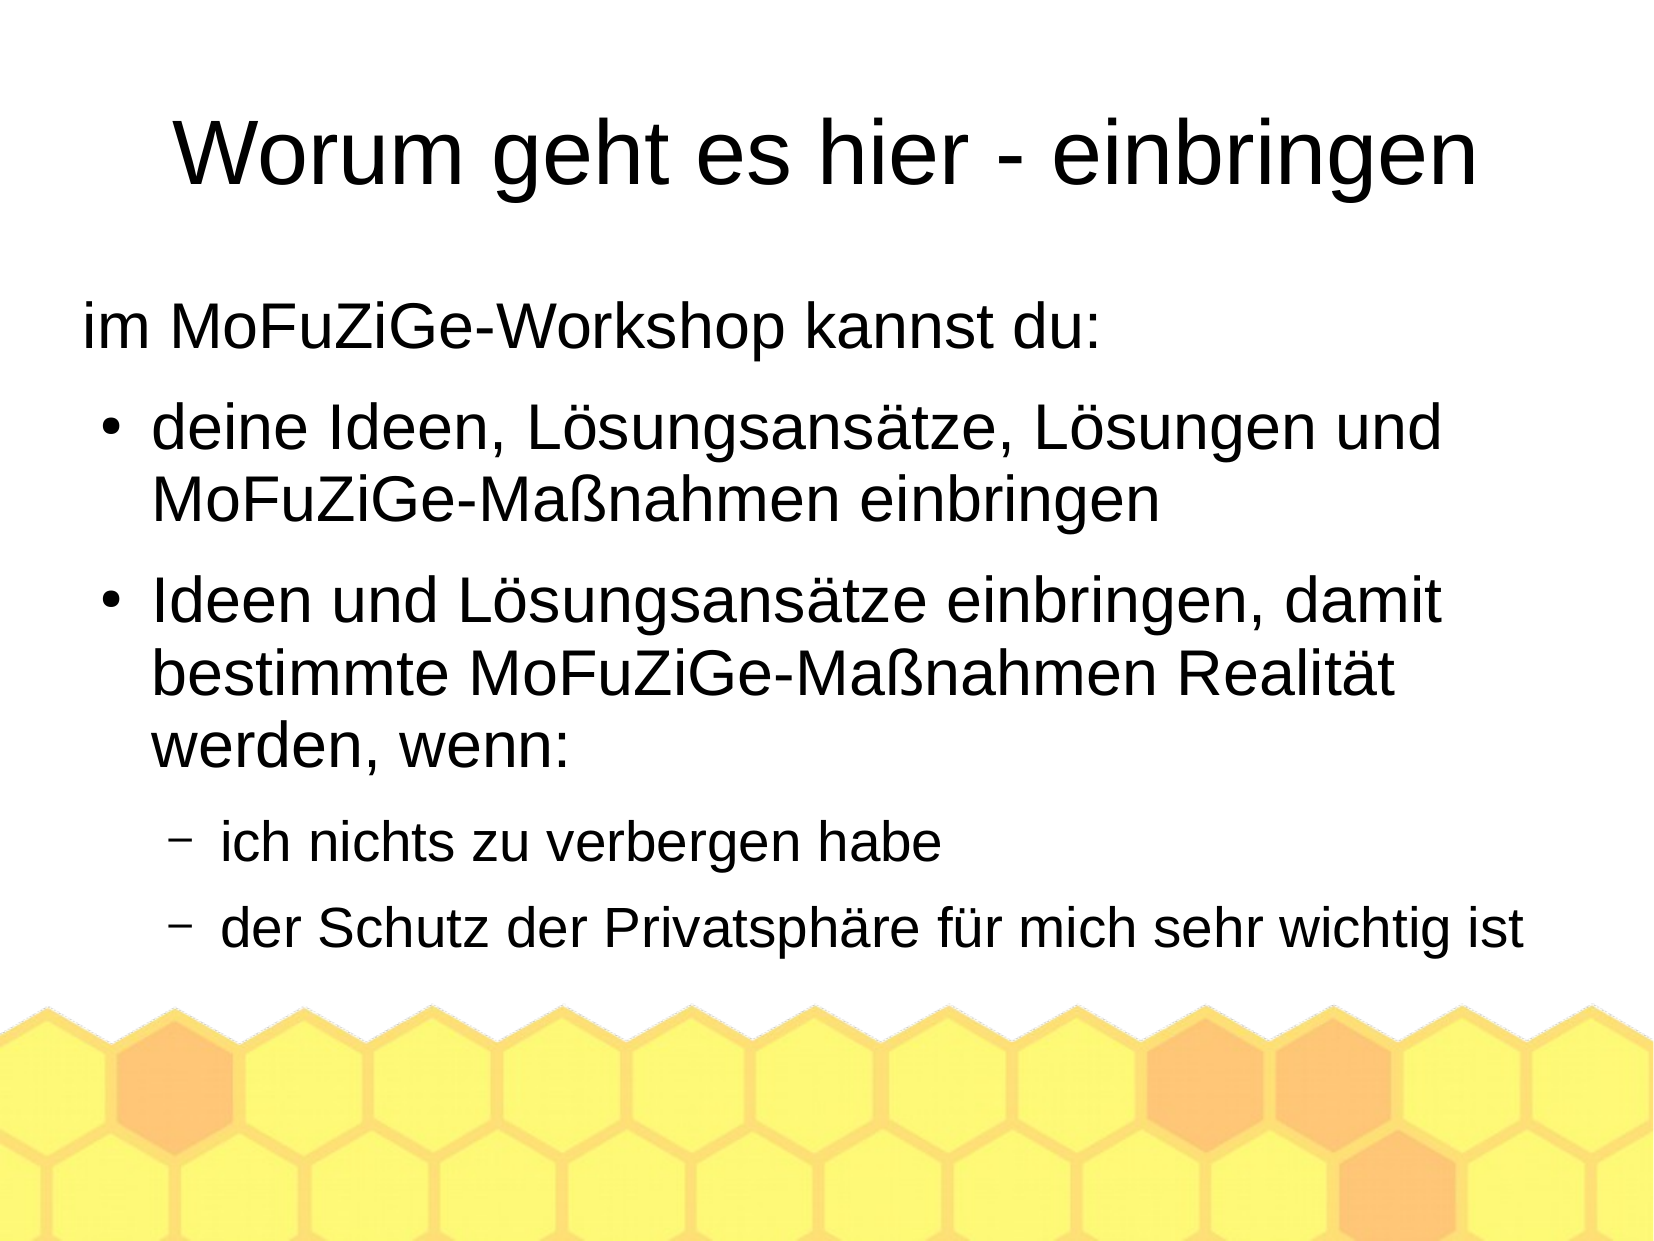

# Worum geht es hier - einbringen
im MoFuZiGe-Workshop kannst du:
deine Ideen, Lösungsansätze, Lösungen und MoFuZiGe-Maßnahmen einbringen
Ideen und Lösungsansätze einbringen, damit bestimmte MoFuZiGe-Maßnahmen Realität werden, wenn:
ich nichts zu verbergen habe
der Schutz der Privatsphäre für mich sehr wichtig ist